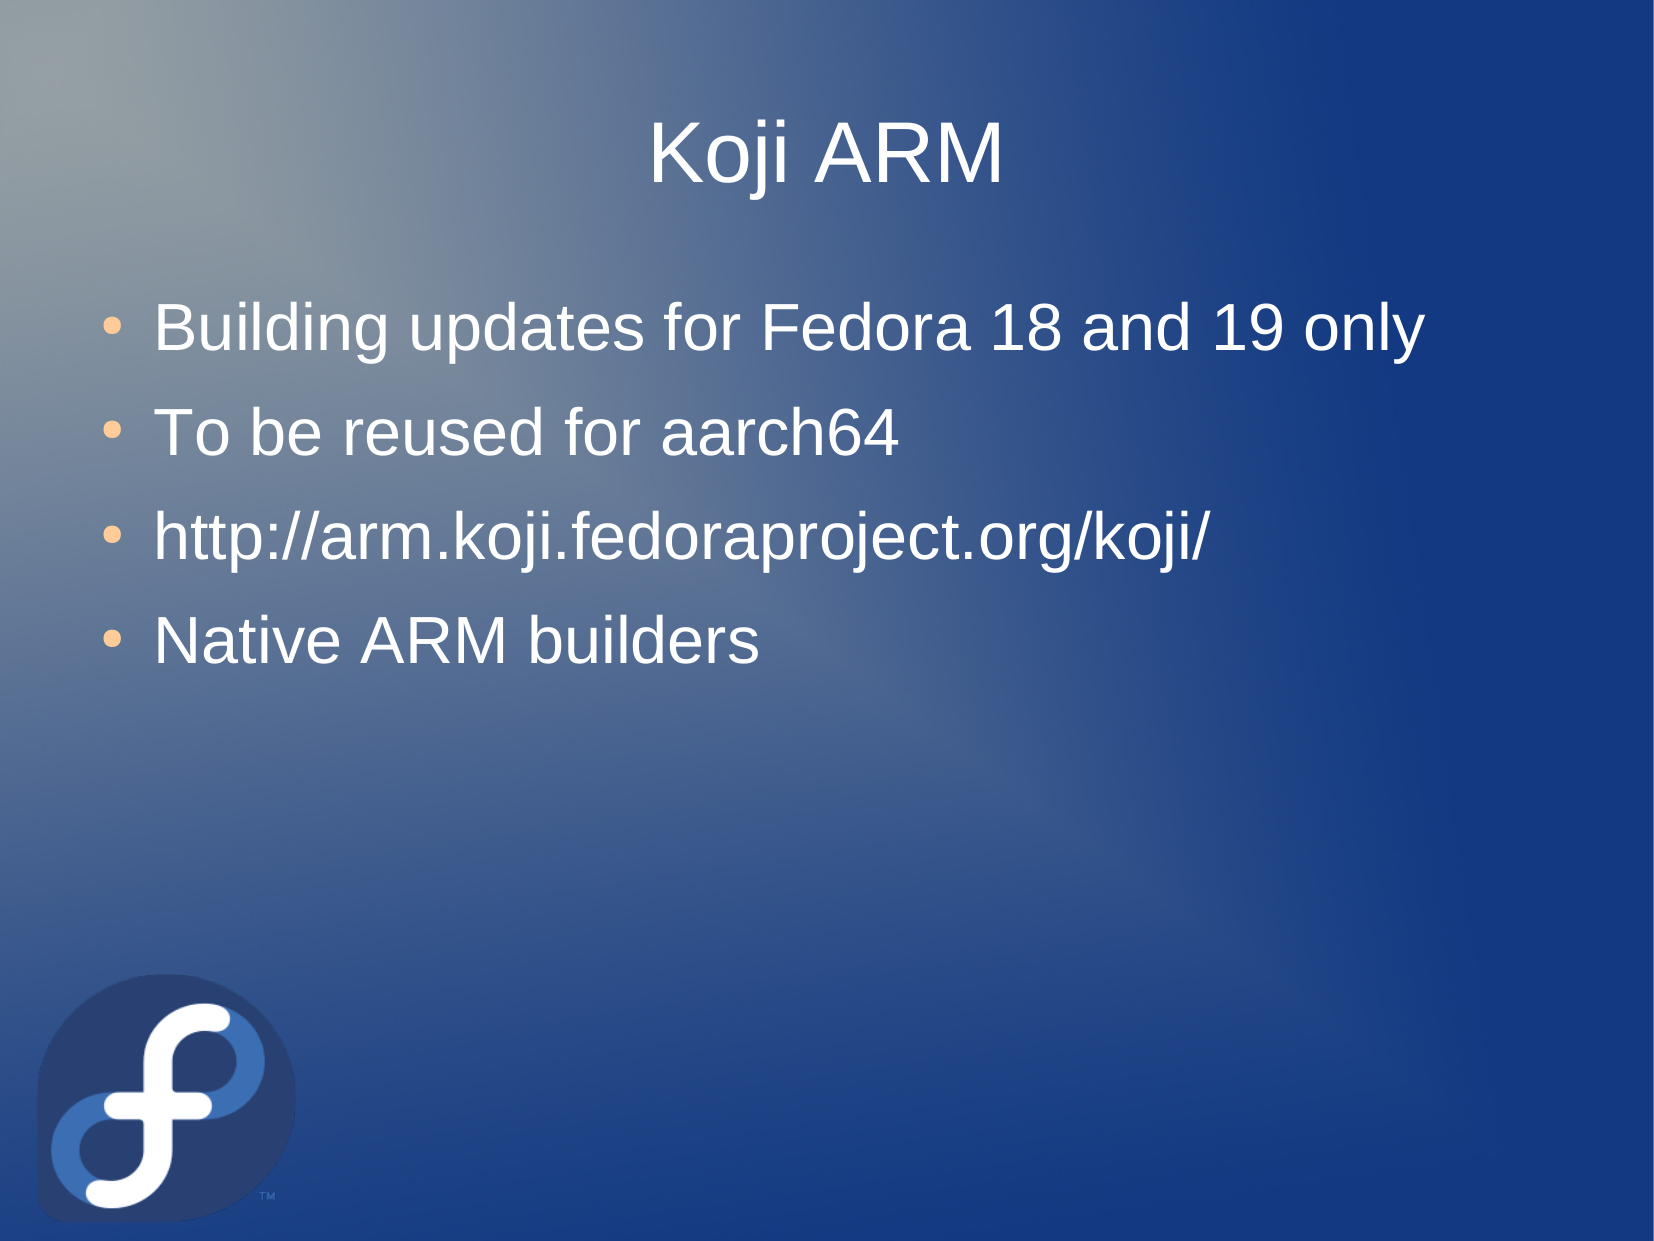

# Koji ARM
Building updates for Fedora 18 and 19 only
To be reused for aarch64
http://arm.koji.fedoraproject.org/koji/
Native ARM builders